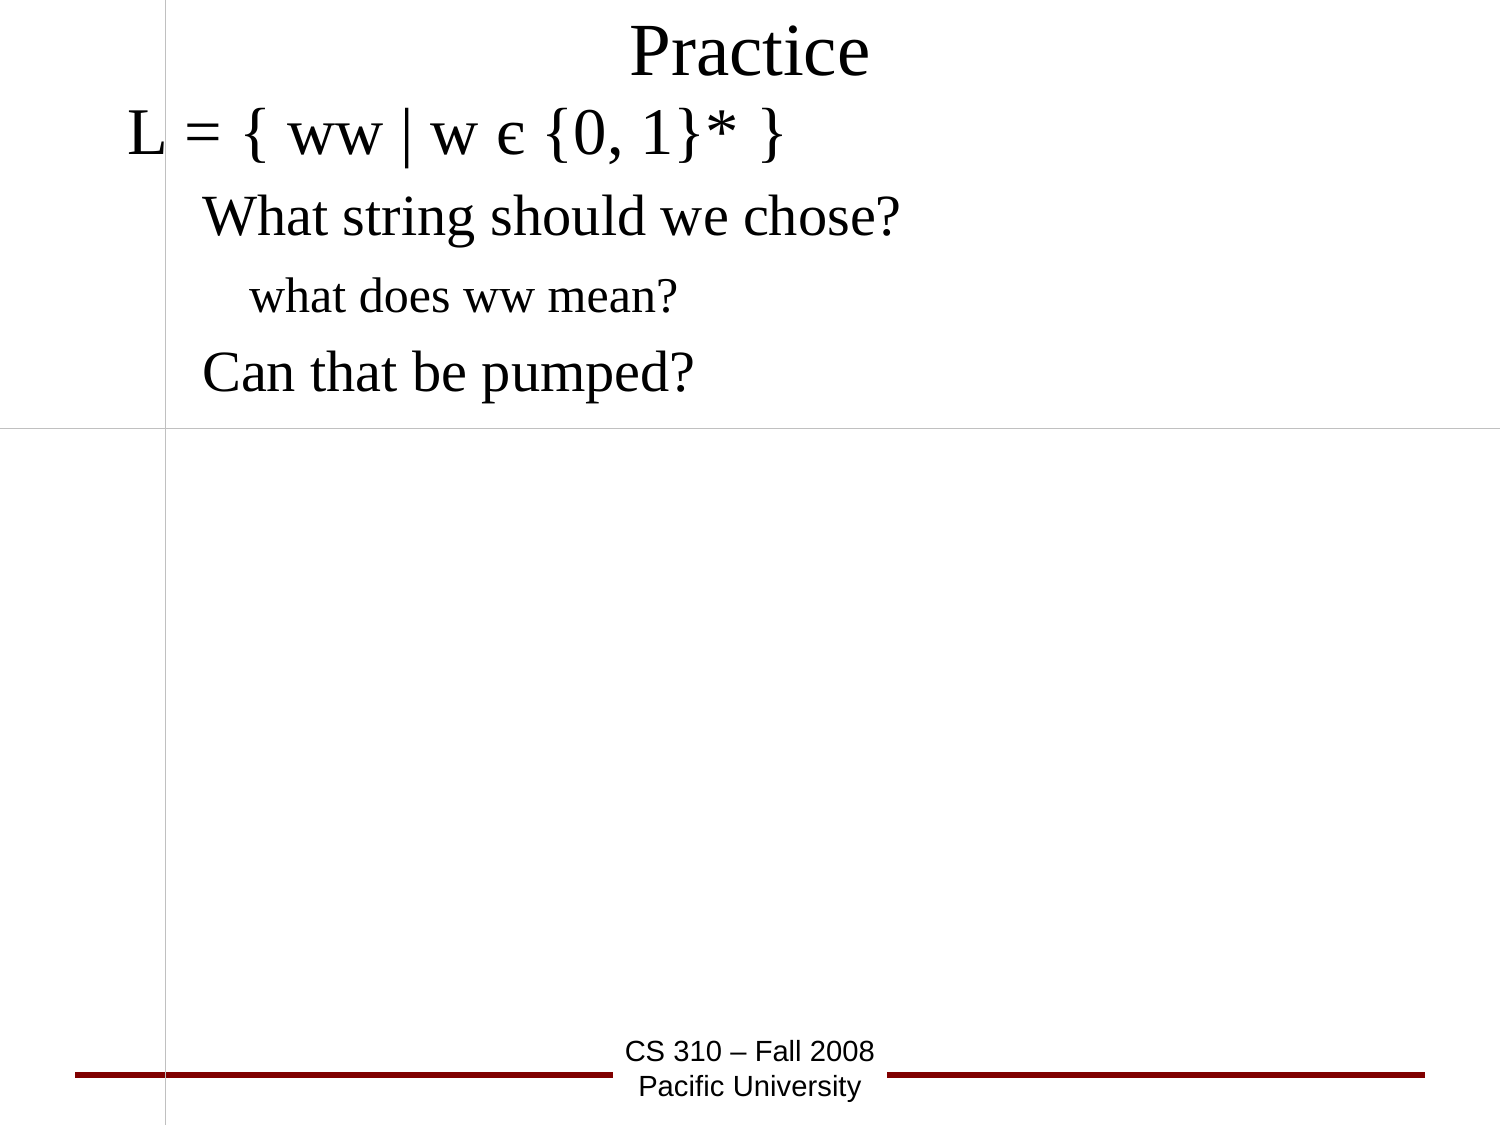

# Practice
L = { ww | w є {0, 1}* }
What string should we chose?
	what does ww mean?
Can that be pumped?